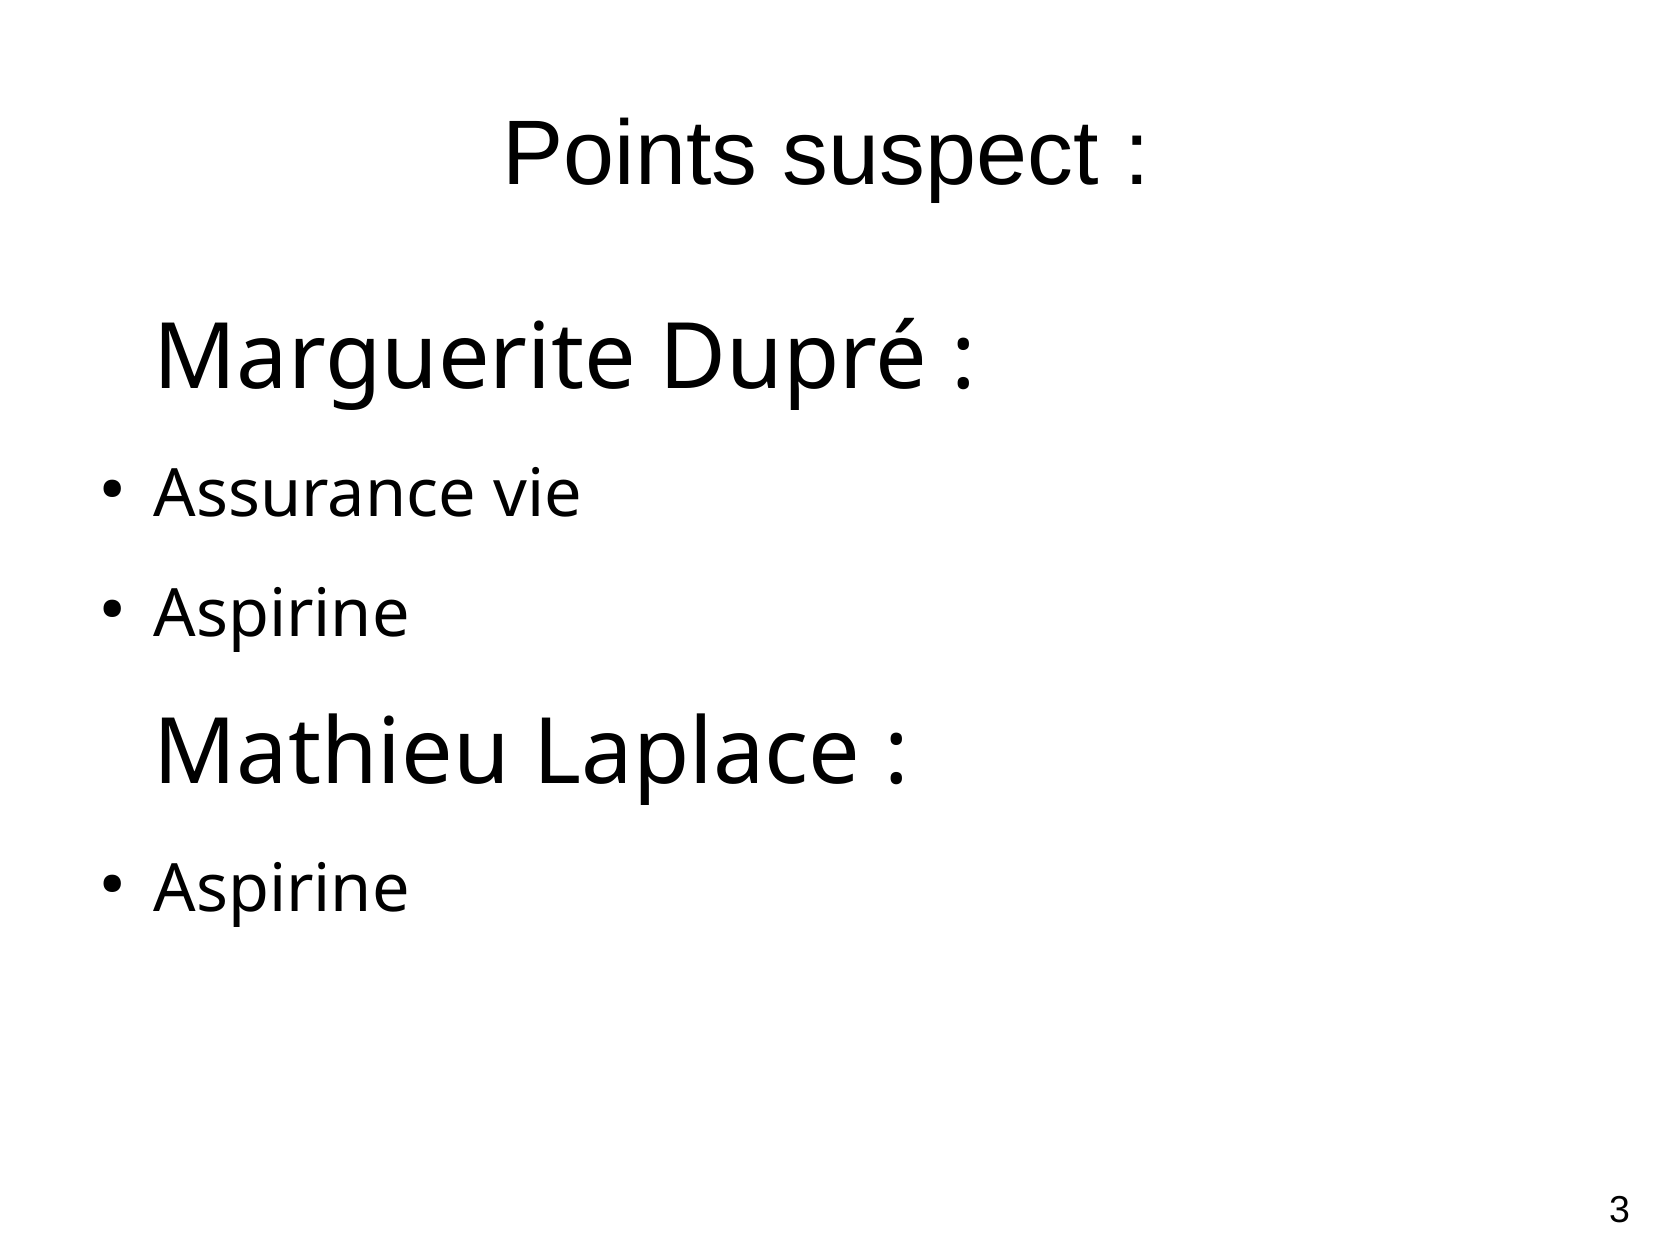

# Points suspect :
Marguerite Dupré :
Assurance vie
Aspirine
Mathieu Laplace :
Aspirine
3